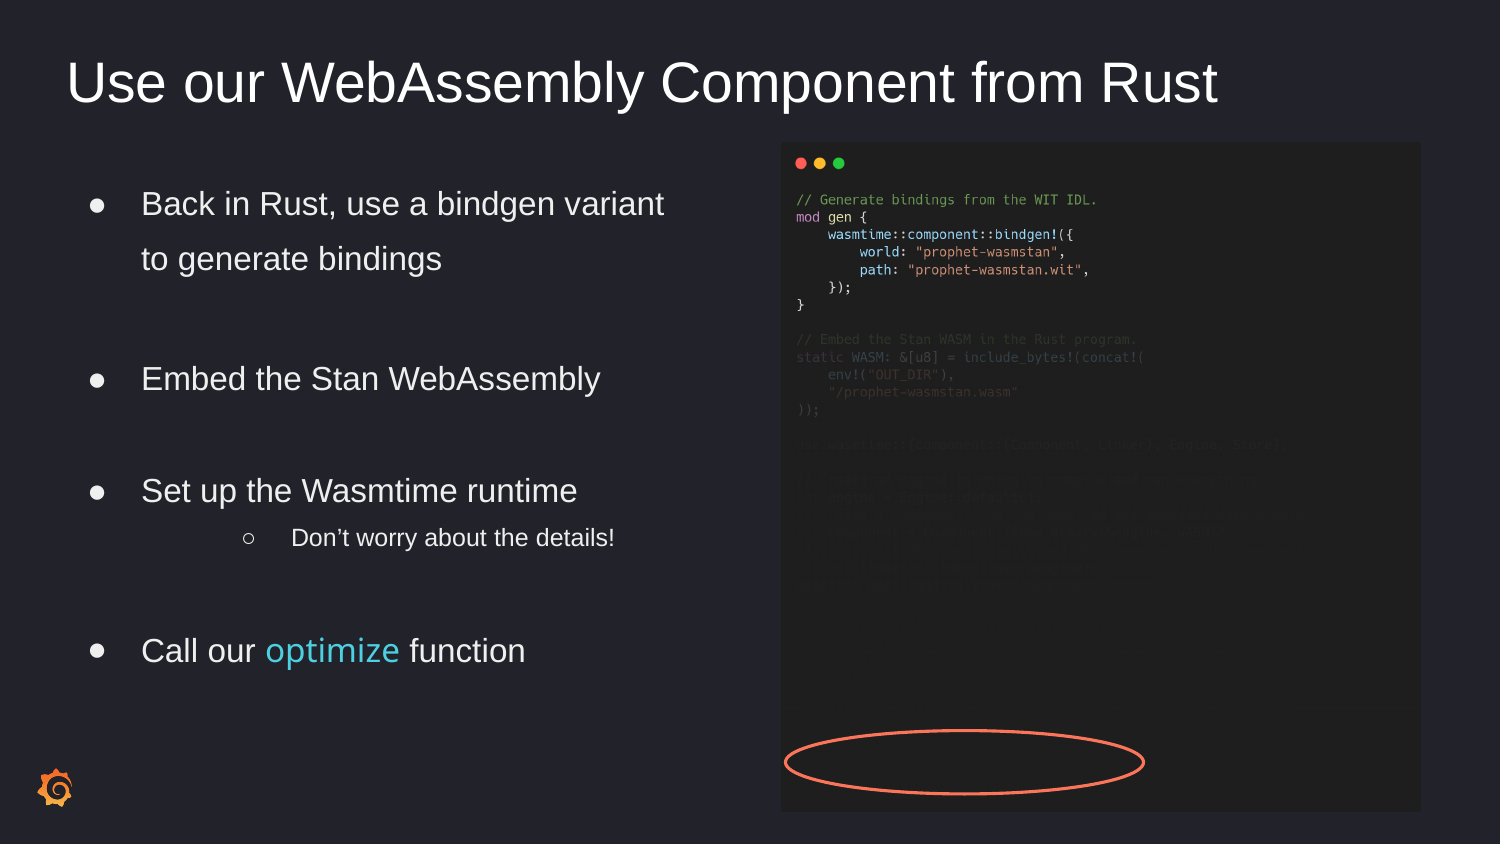

# Use our WebAssembly Component from Rust
Back in Rust, use a bindgen variant to generate bindings
Embed the Stan WebAssembly
Set up the Wasmtime runtime
Don’t worry about the details!
Call our optimize function